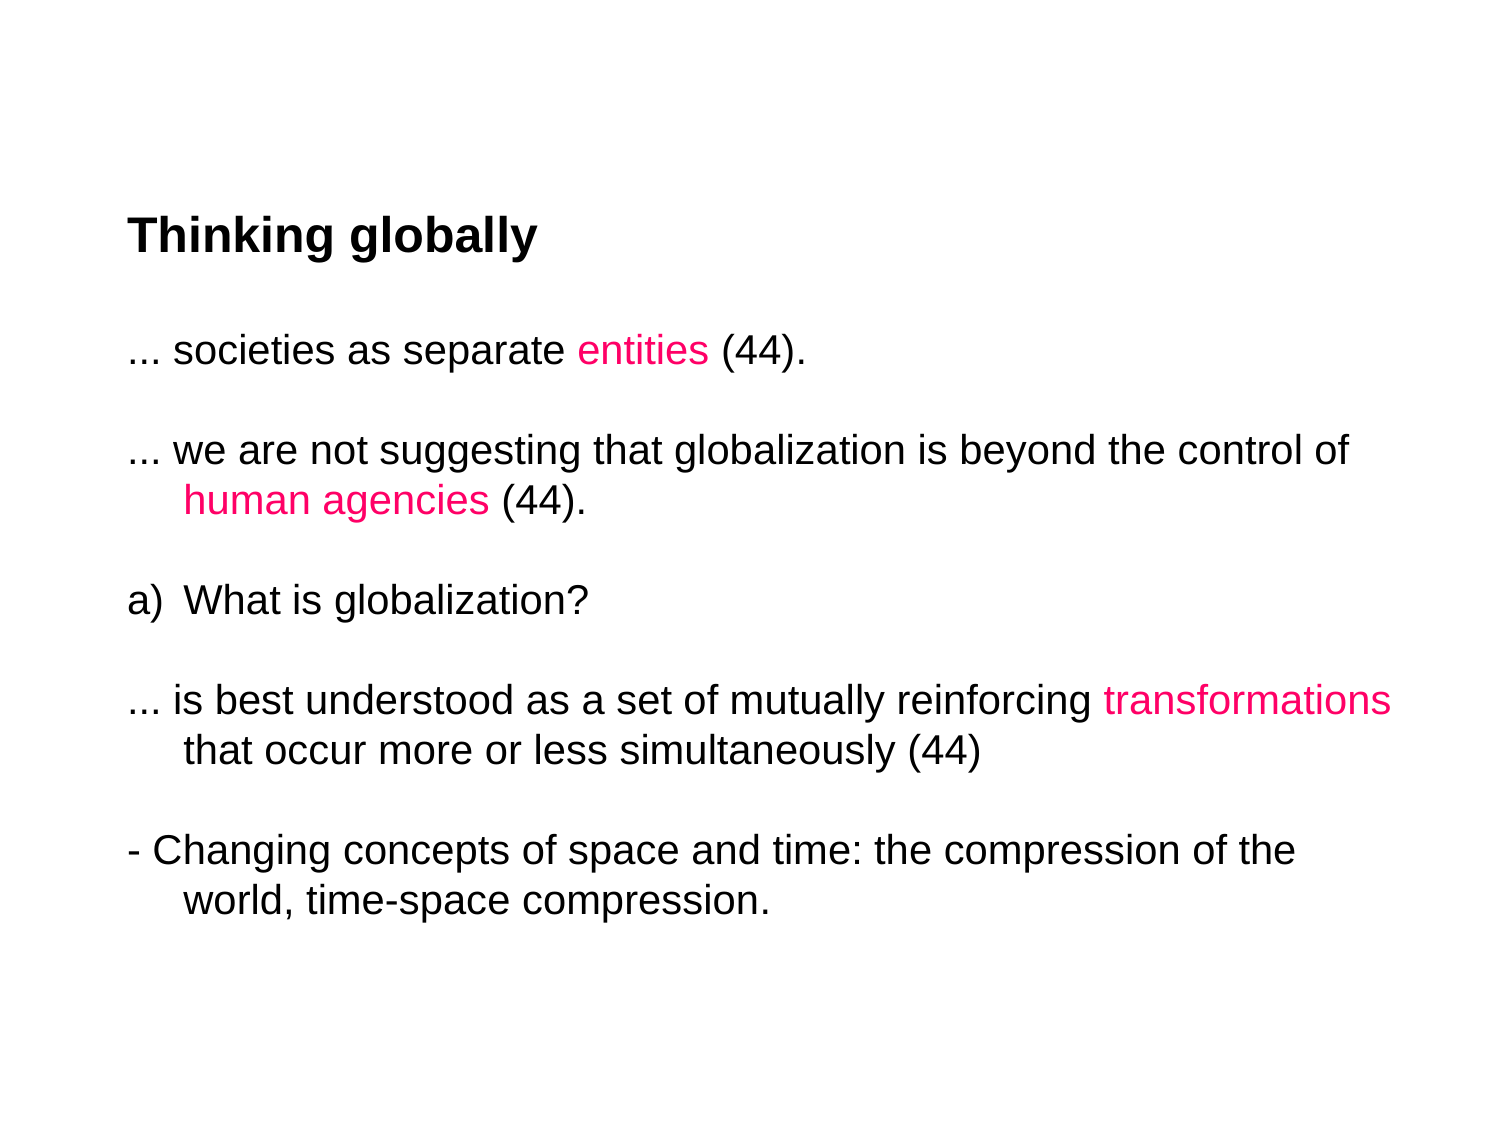

Thinking globally
... societies as separate entities (44).
... we are not suggesting that globalization is beyond the control of human agencies (44).
What is globalization?
... is best understood as a set of mutually reinforcing transformations that occur more or less simultaneously (44)
- Changing concepts of space and time: the compression of the world, time-space compression.